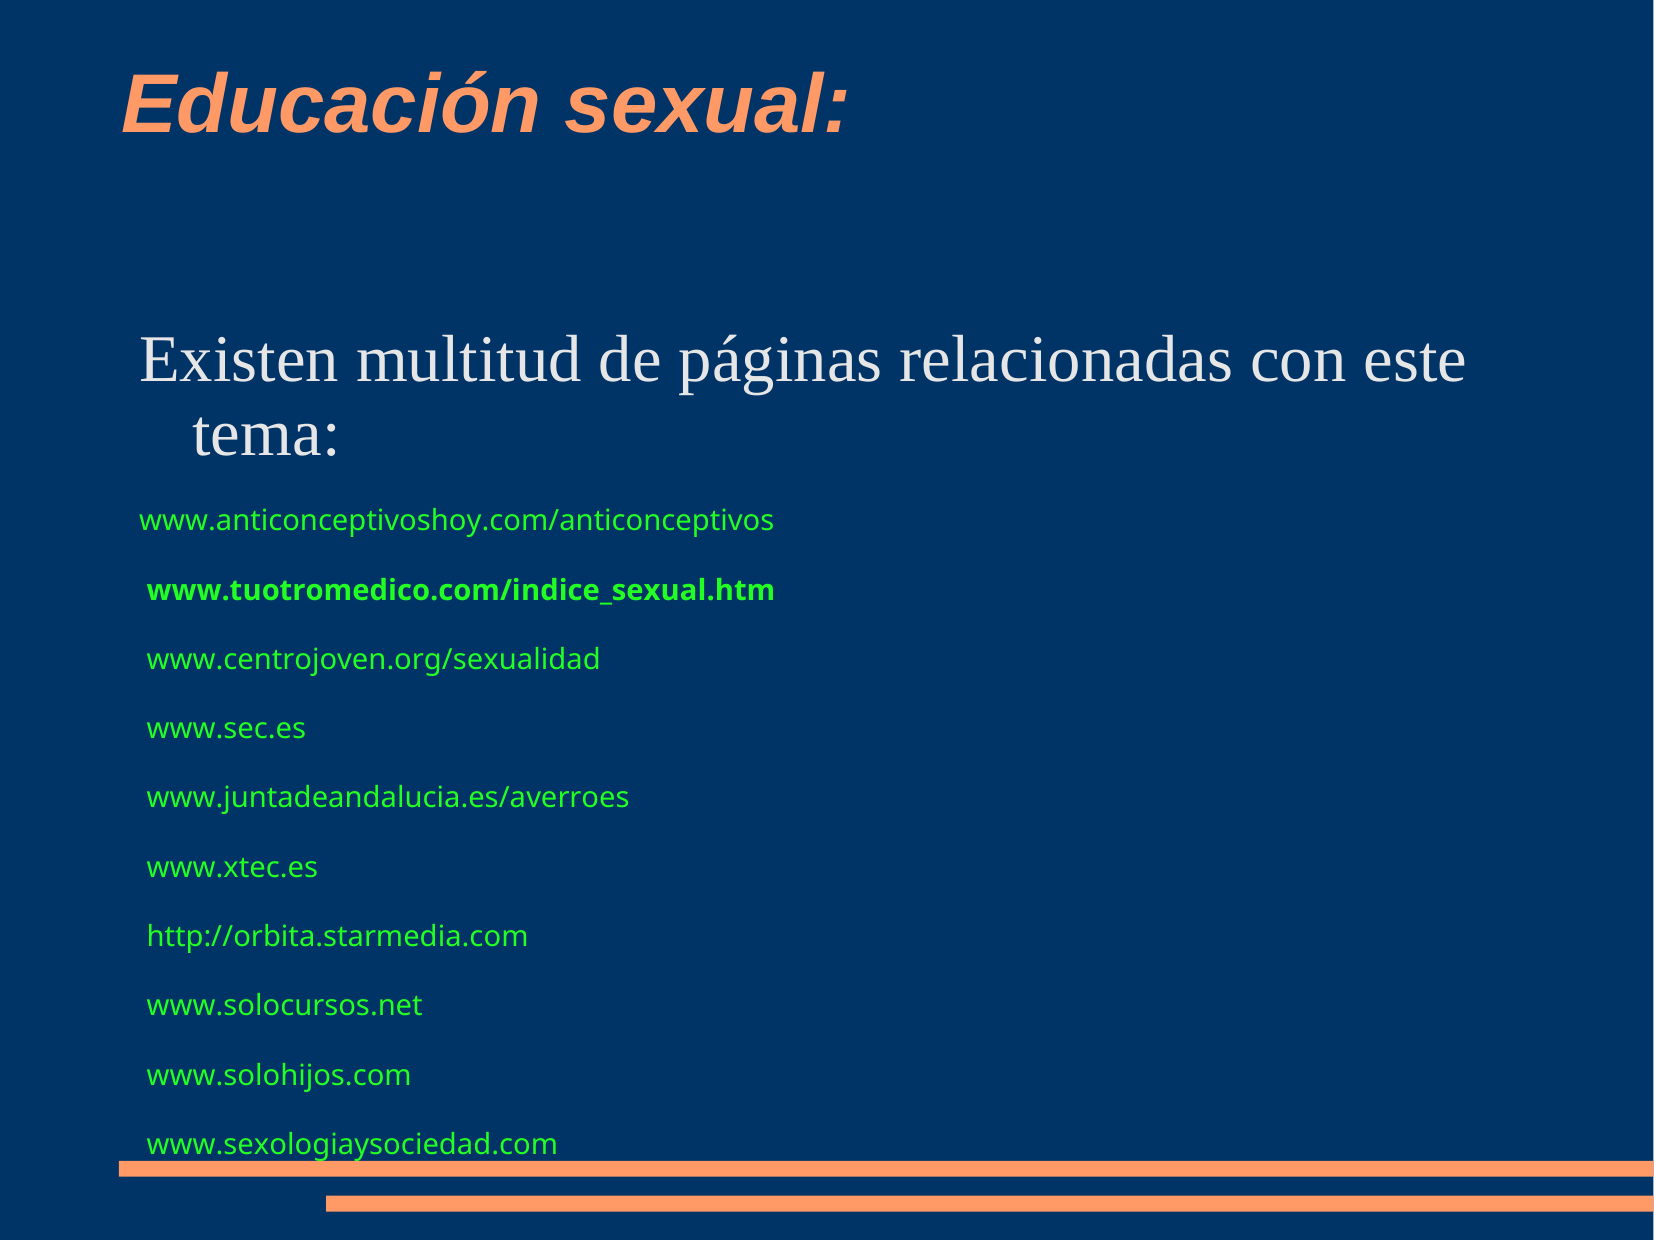

# Educación sexual:
Existen multitud de páginas relacionadas con este tema:
www.anticonceptivoshoy.com/anticonceptivos
 www.tuotromedico.com/indice_sexual.htm
 www.centrojoven.org/sexualidad
 www.sec.es
 www.juntadeandalucia.es/averroes
 www.xtec.es
 http://orbita.starmedia.com
 www.solocursos.net
 www.solohijos.com
 www.sexologiaysociedad.com